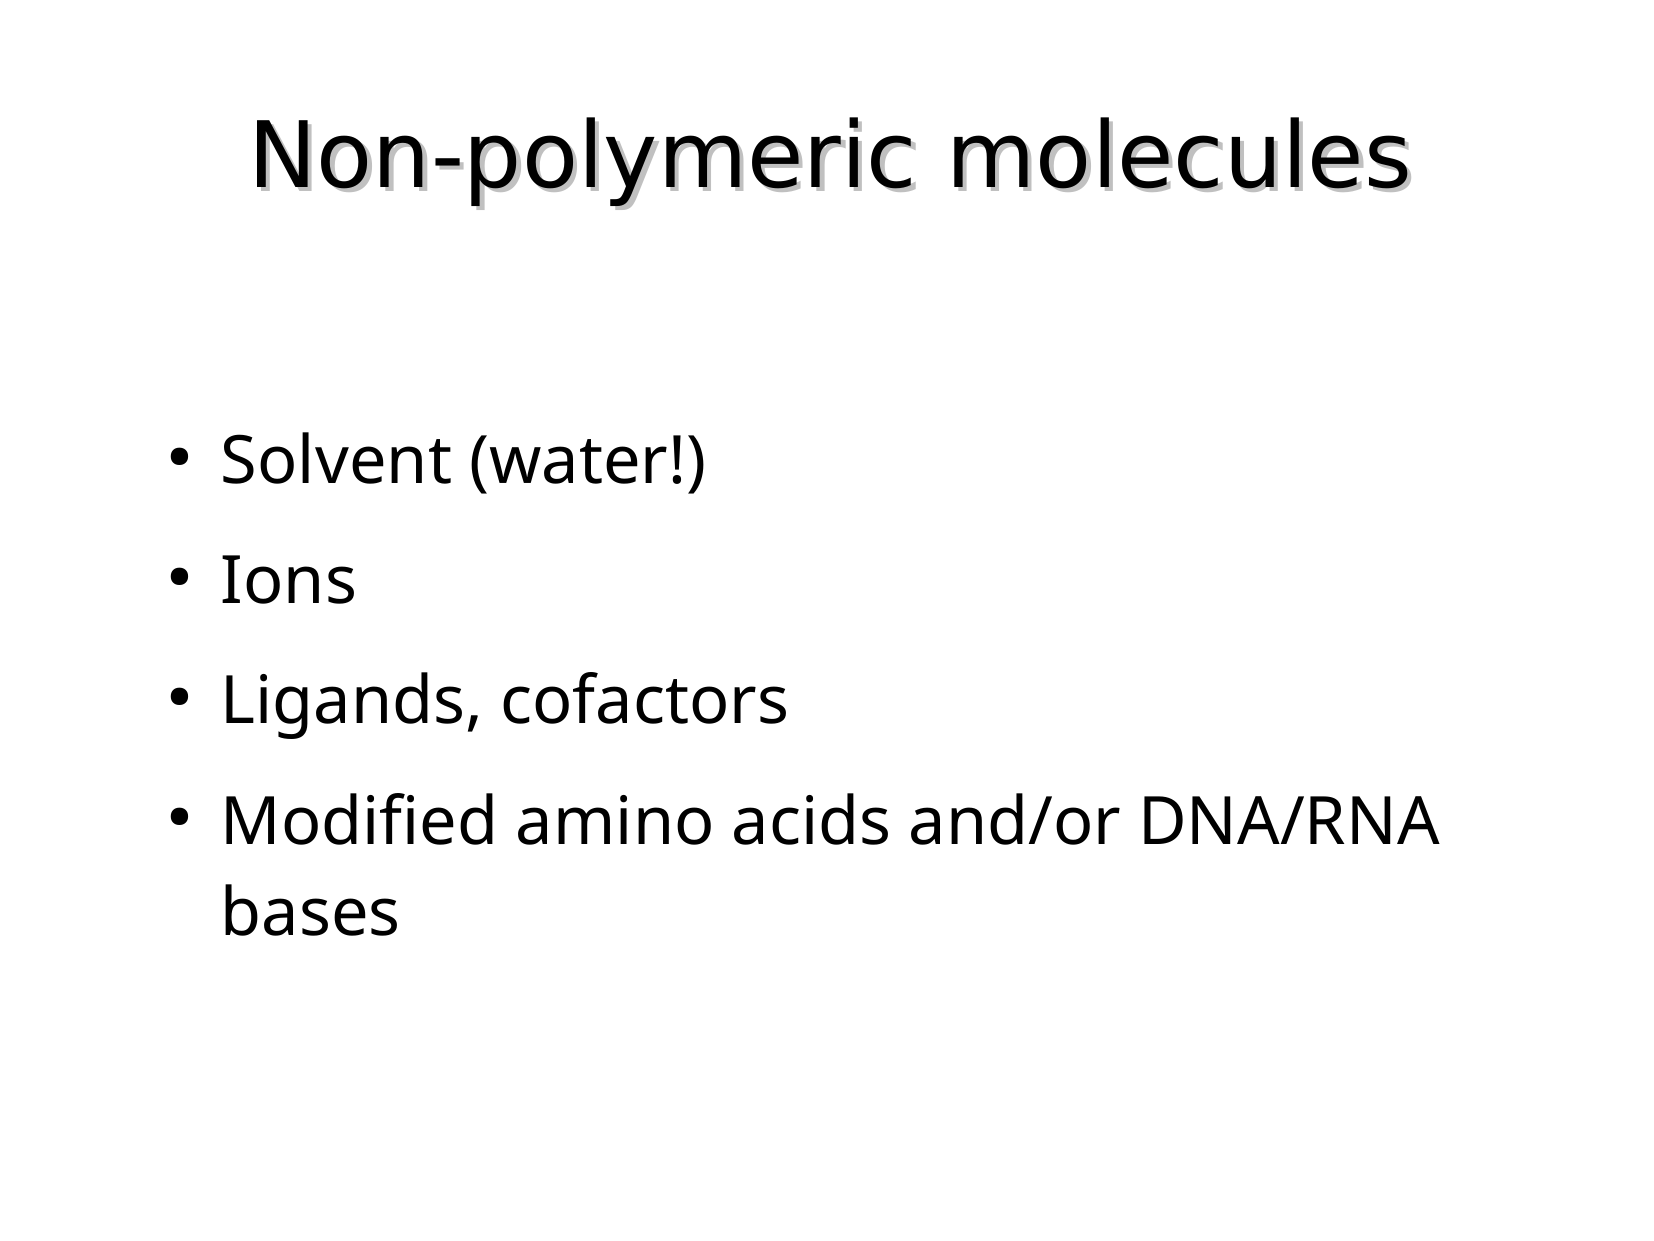

# Non-polymeric molecules
Solvent (water!)
Ions
Ligands, cofactors
Modified amino acids and/or DNA/RNA bases